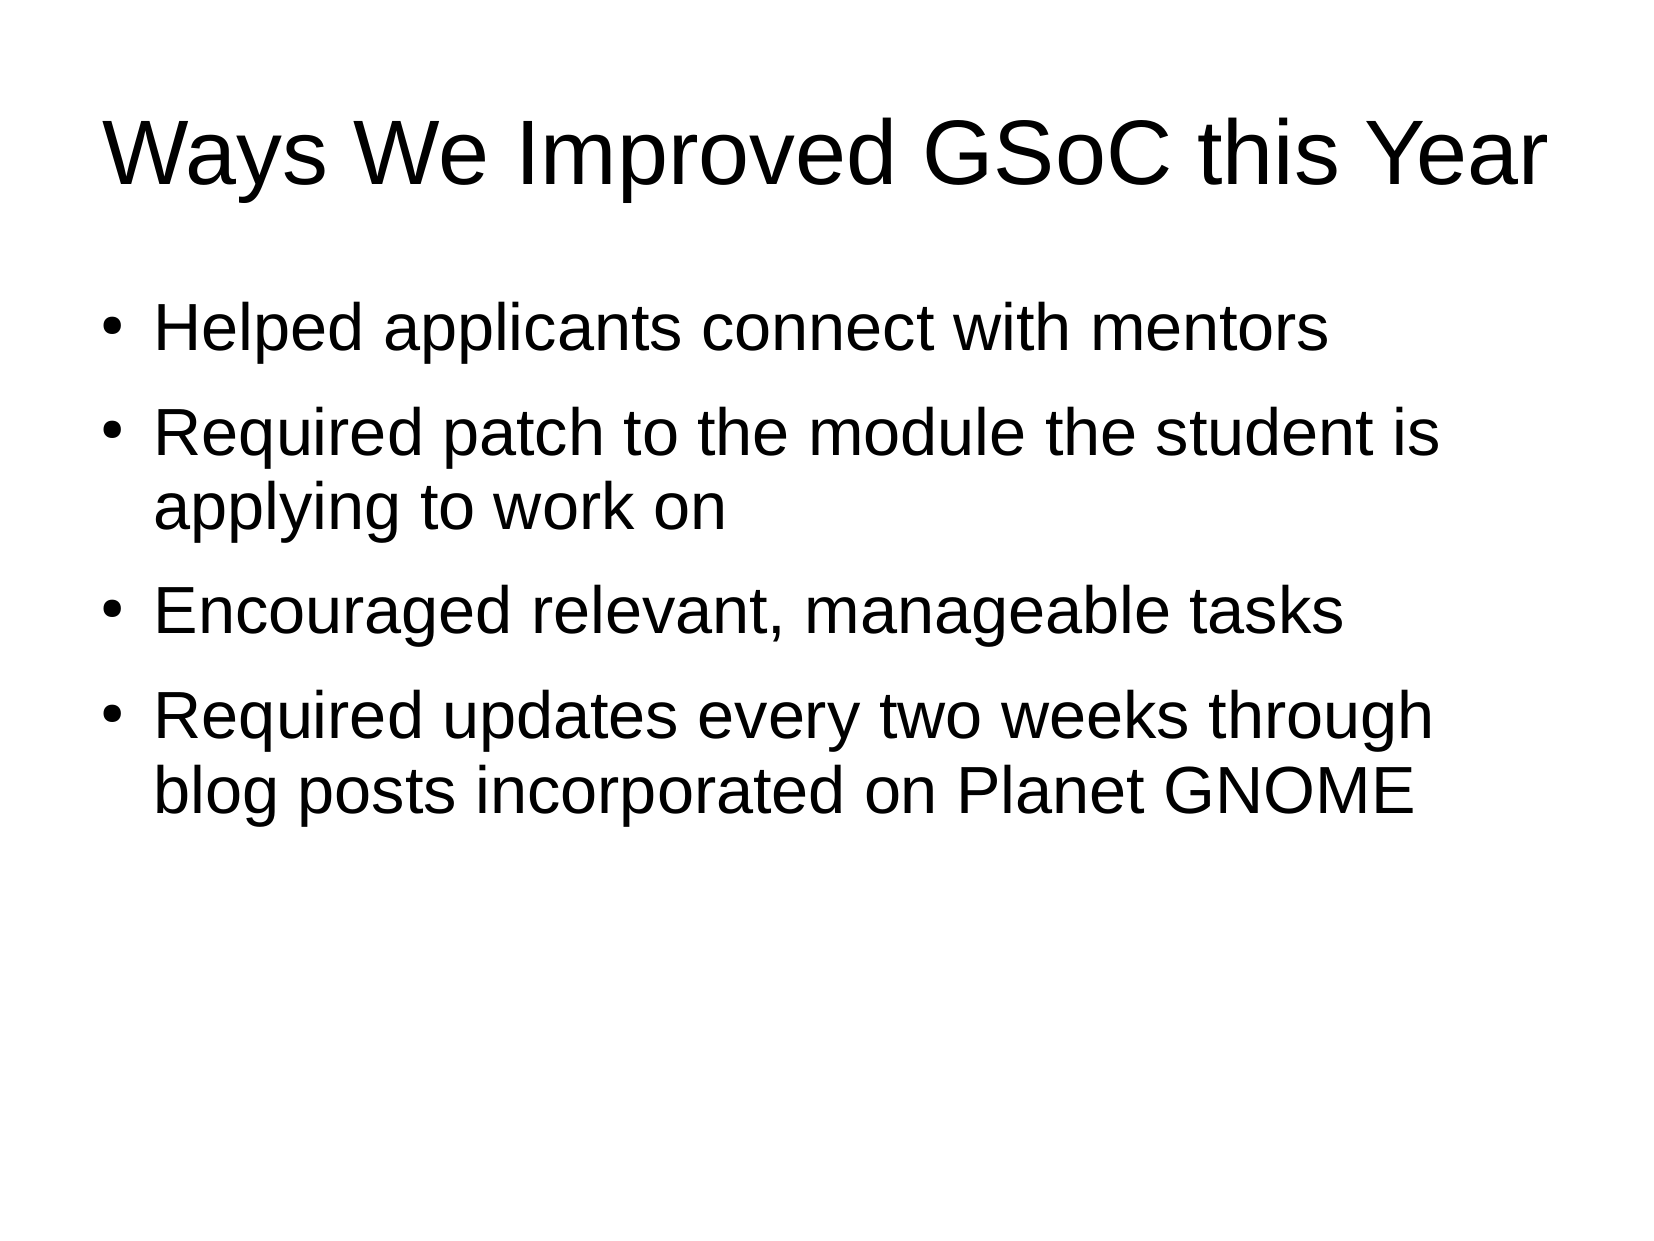

# Ways We Improved GSoC this Year
Helped applicants connect with mentors
Required patch to the module the student is applying to work on
Encouraged relevant, manageable tasks
Required updates every two weeks through blog posts incorporated on Planet GNOME